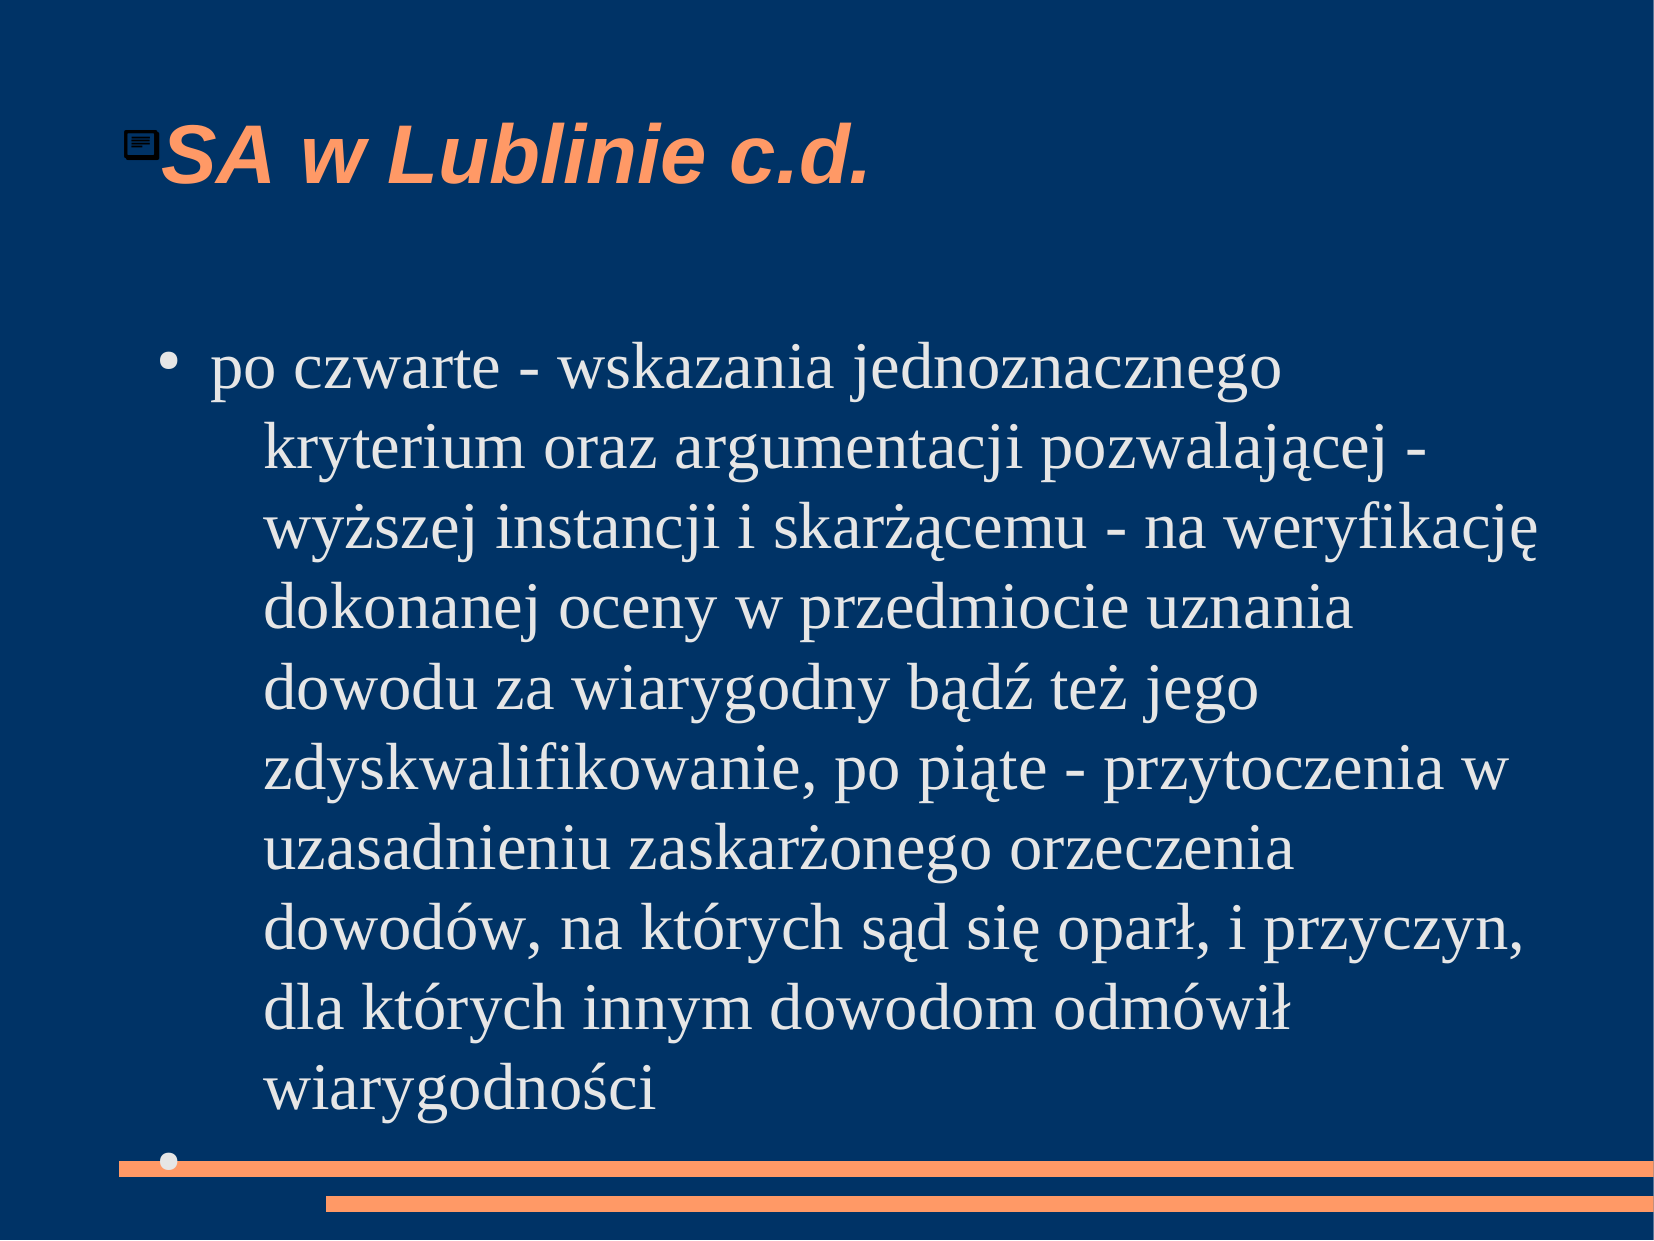

# SA w Lublinie c.d.
po czwarte - wskazania jednoznacznego kryterium oraz argumentacji pozwalającej - wyższej instancji i skarżącemu - na weryfikację dokonanej oceny w przedmiocie uznania dowodu za wiarygodny bądź też jego zdyskwalifikowanie, po piąte - przytoczenia w uzasadnieniu zaskarżonego orzeczenia dowodów, na których sąd się oparł, i przyczyn, dla których innym dowodom odmówił wiarygodności